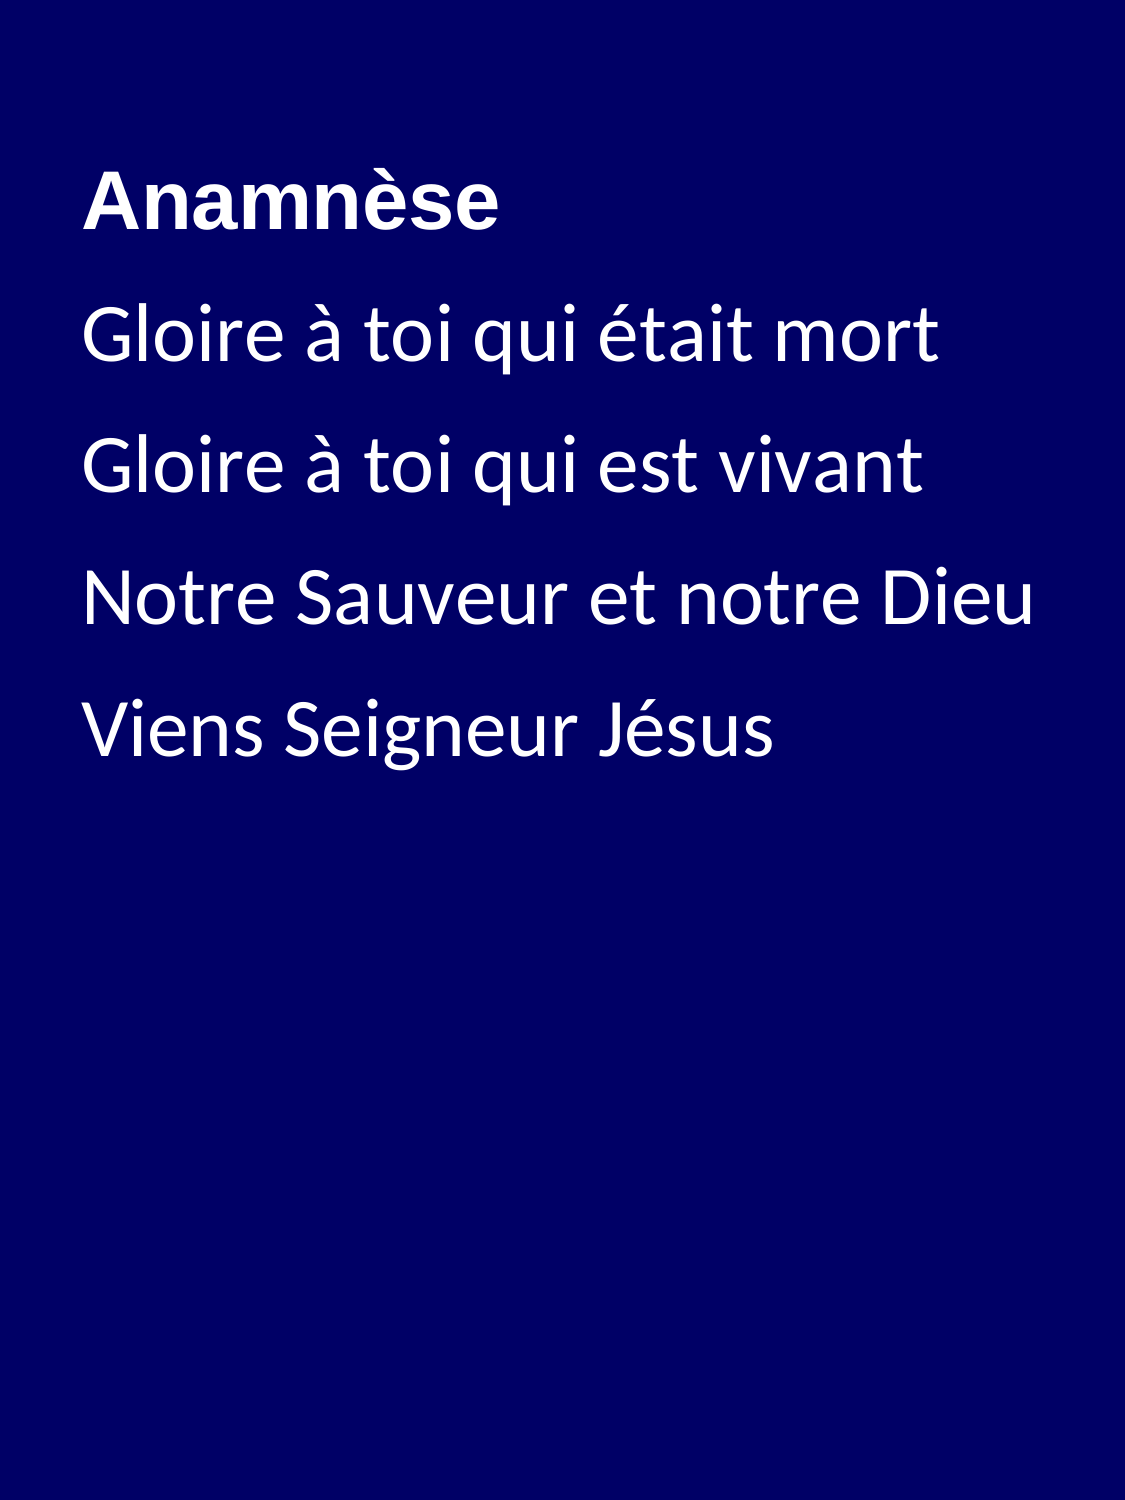

Anamnèse
Gloire à toi qui était mort
Gloire à toi qui est vivant
Notre Sauveur et notre Dieu
Viens Seigneur Jésus